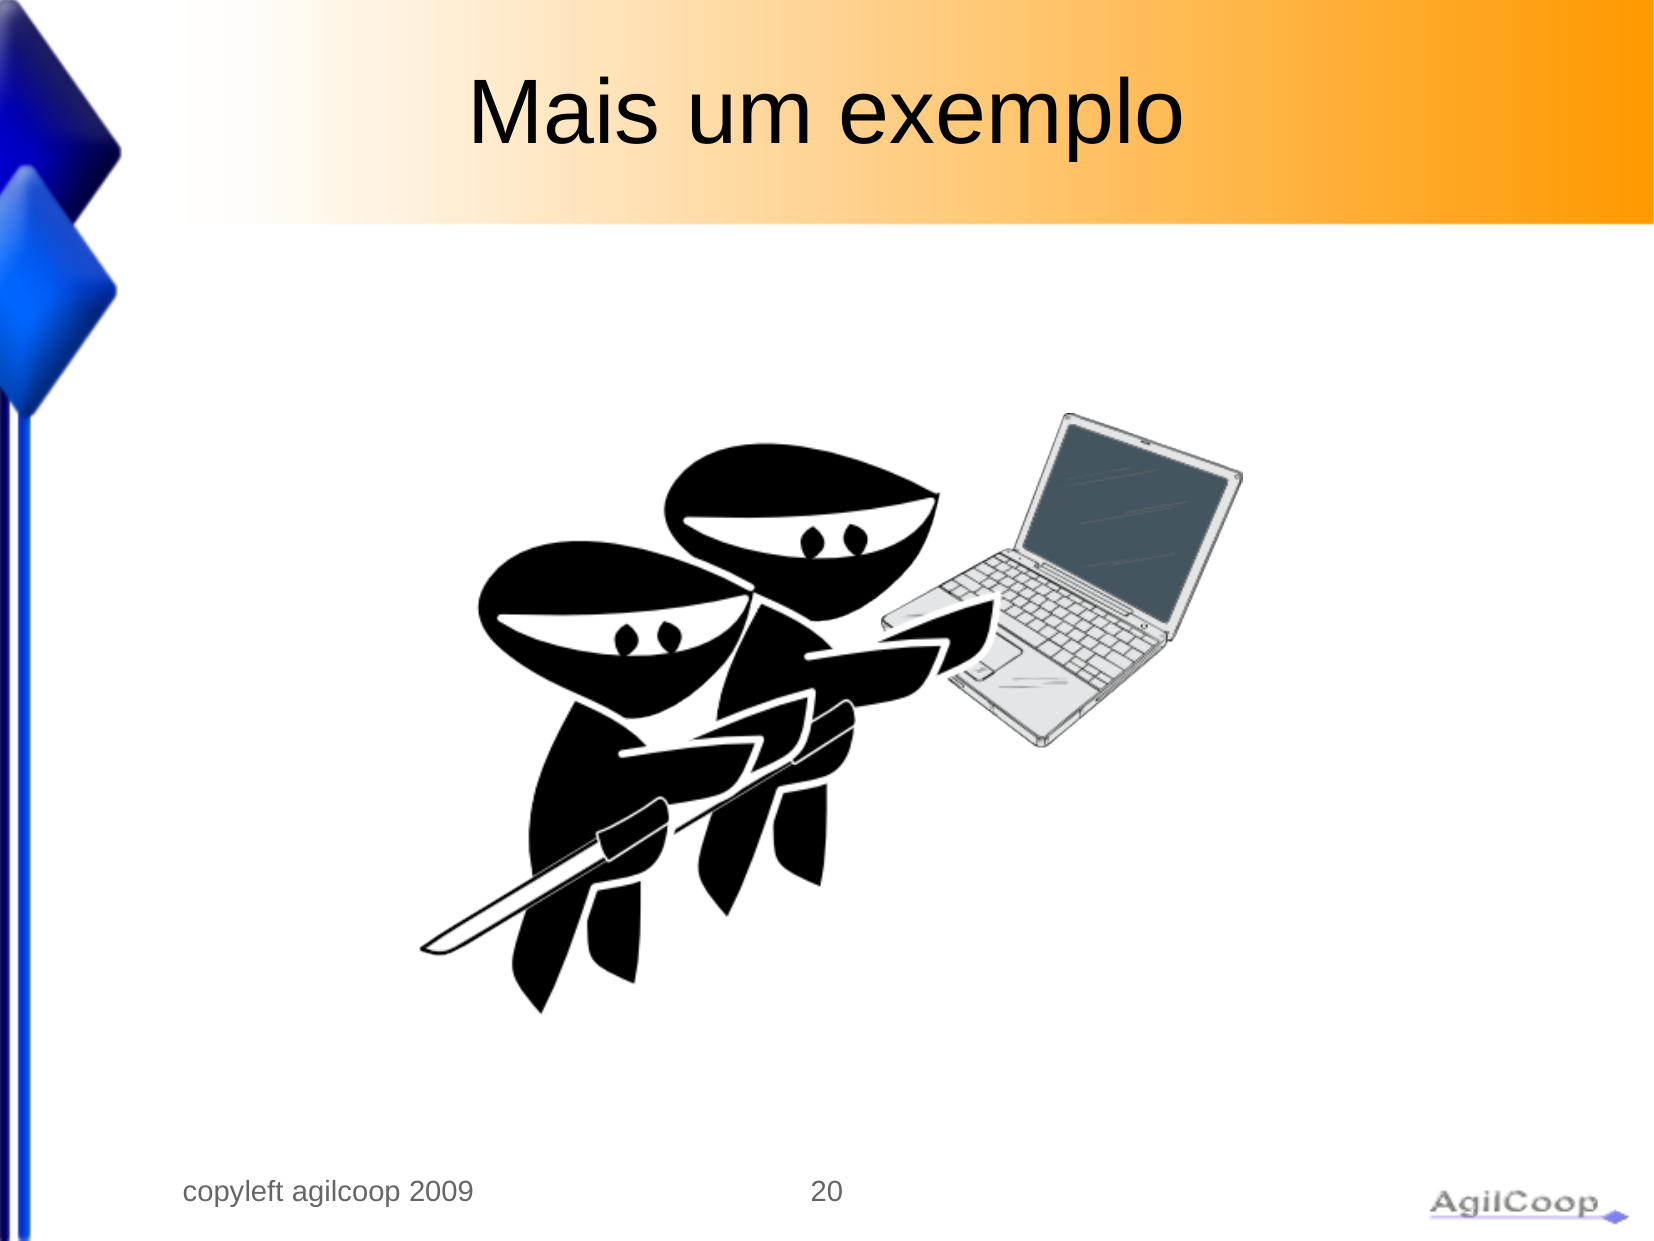

# Mais um exemplo
copyleft agilcoop 2009
20